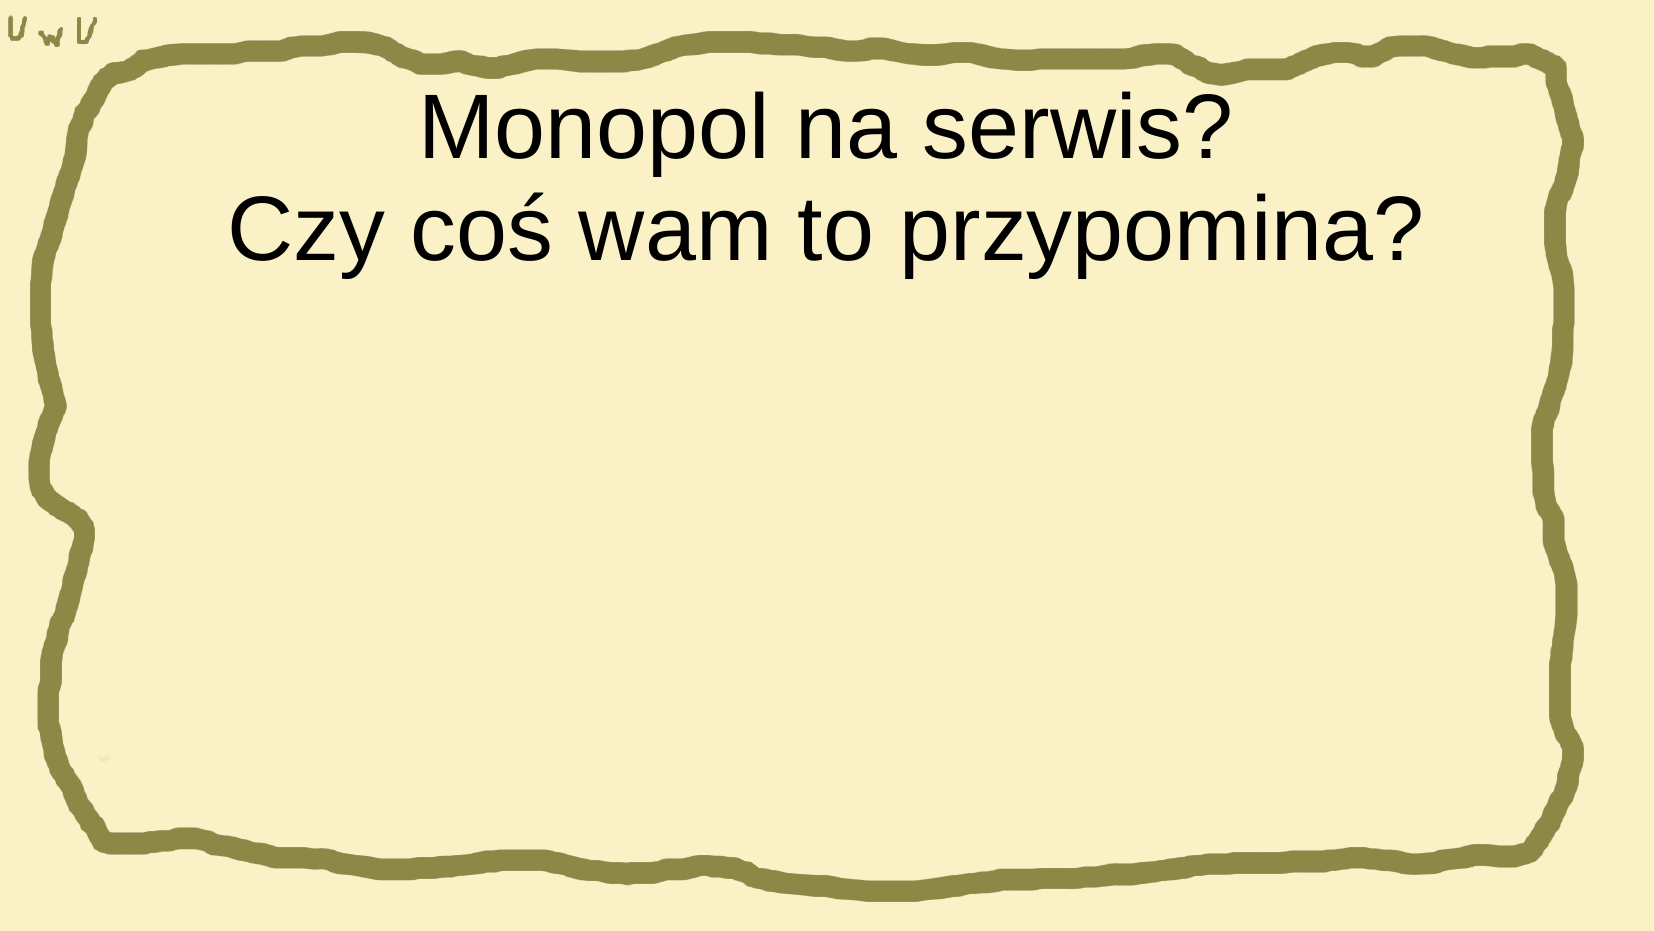

# Monopol na serwis? Czy coś wam to przypomina?